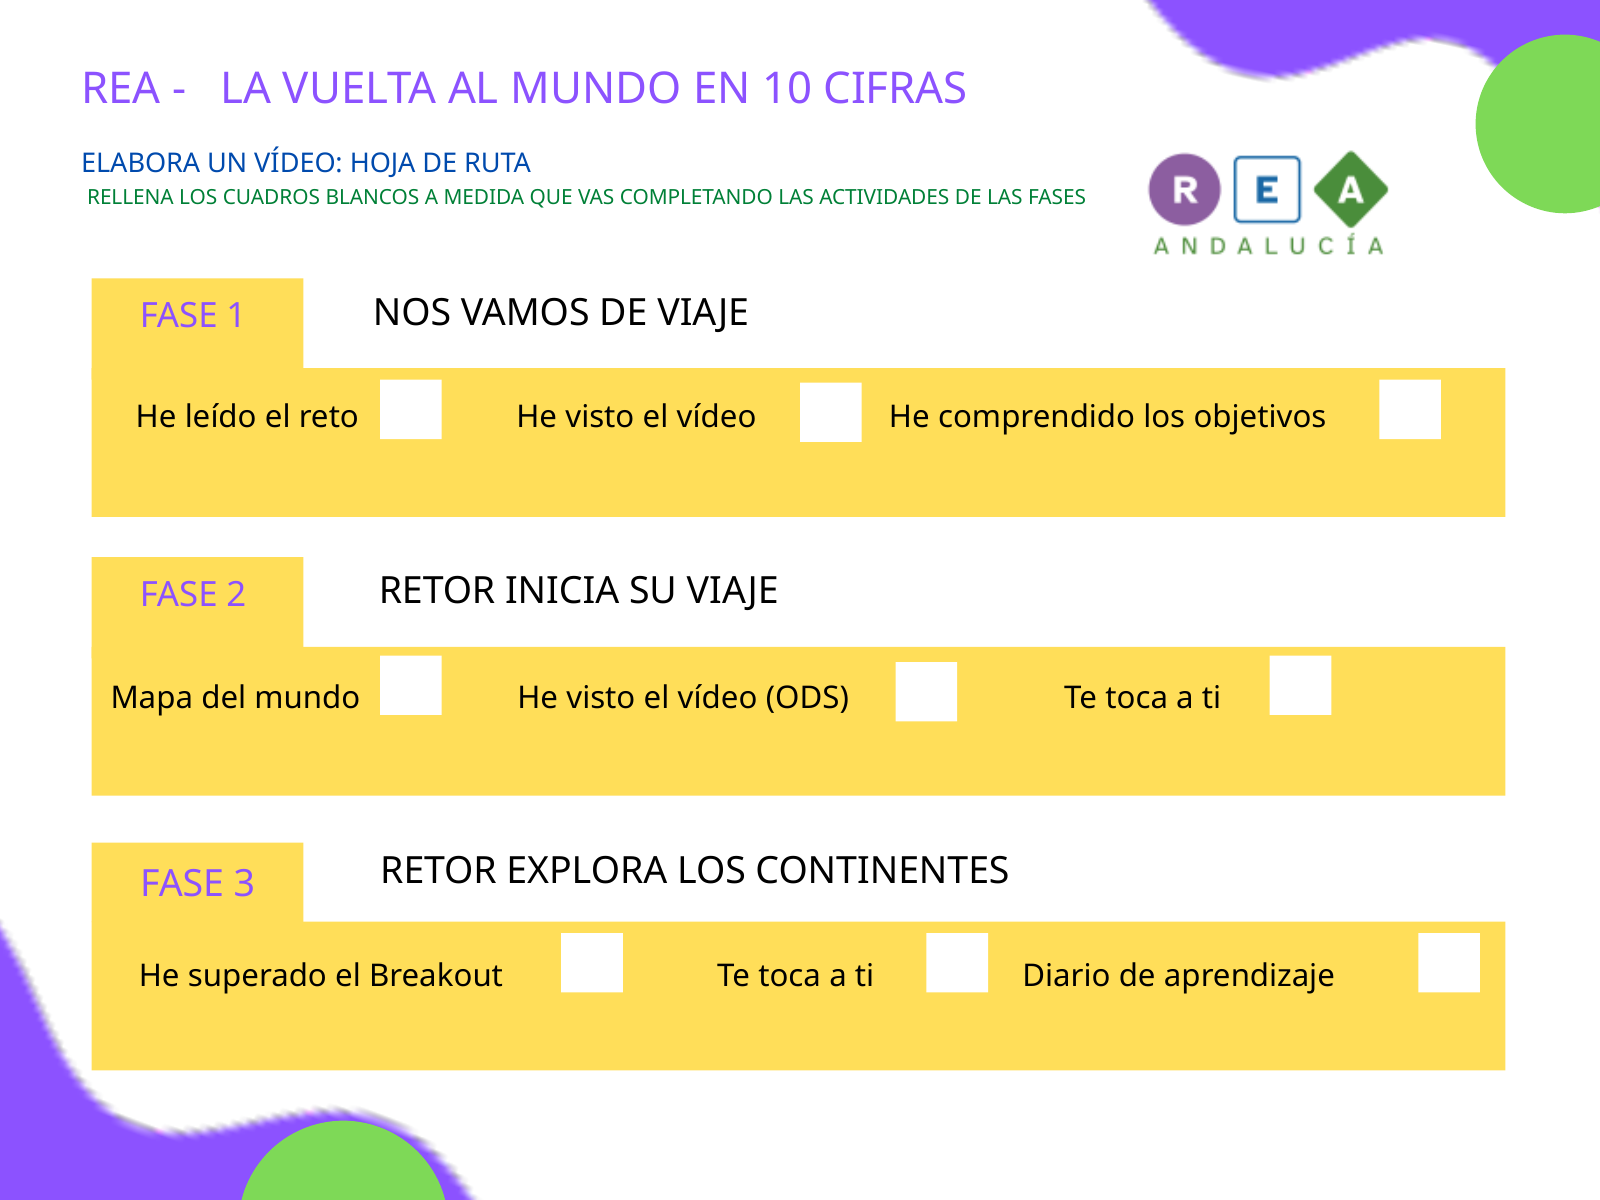

REA - LA VUELTA AL MUNDO EN 10 CIFRAS
ELABORA UN VÍDEO: HOJA DE RUTA
RELLENA LOS CUADROS BLANCOS A MEDIDA QUE VAS COMPLETANDO LAS ACTIVIDADES DE LAS FASES
FASE 1
NOS VAMOS DE VIAJE
He leído el reto He visto el vídeo He comprendido los objetivos
FASE 2
RETOR INICIA SU VIAJE
 Mapa del mundo He visto el vídeo (ODS) Te toca a ti
 RETOR EXPLORA LOS CONTINENTES
FASE 3
 He superado el Breakout Te toca a ti Diario de aprendizaje